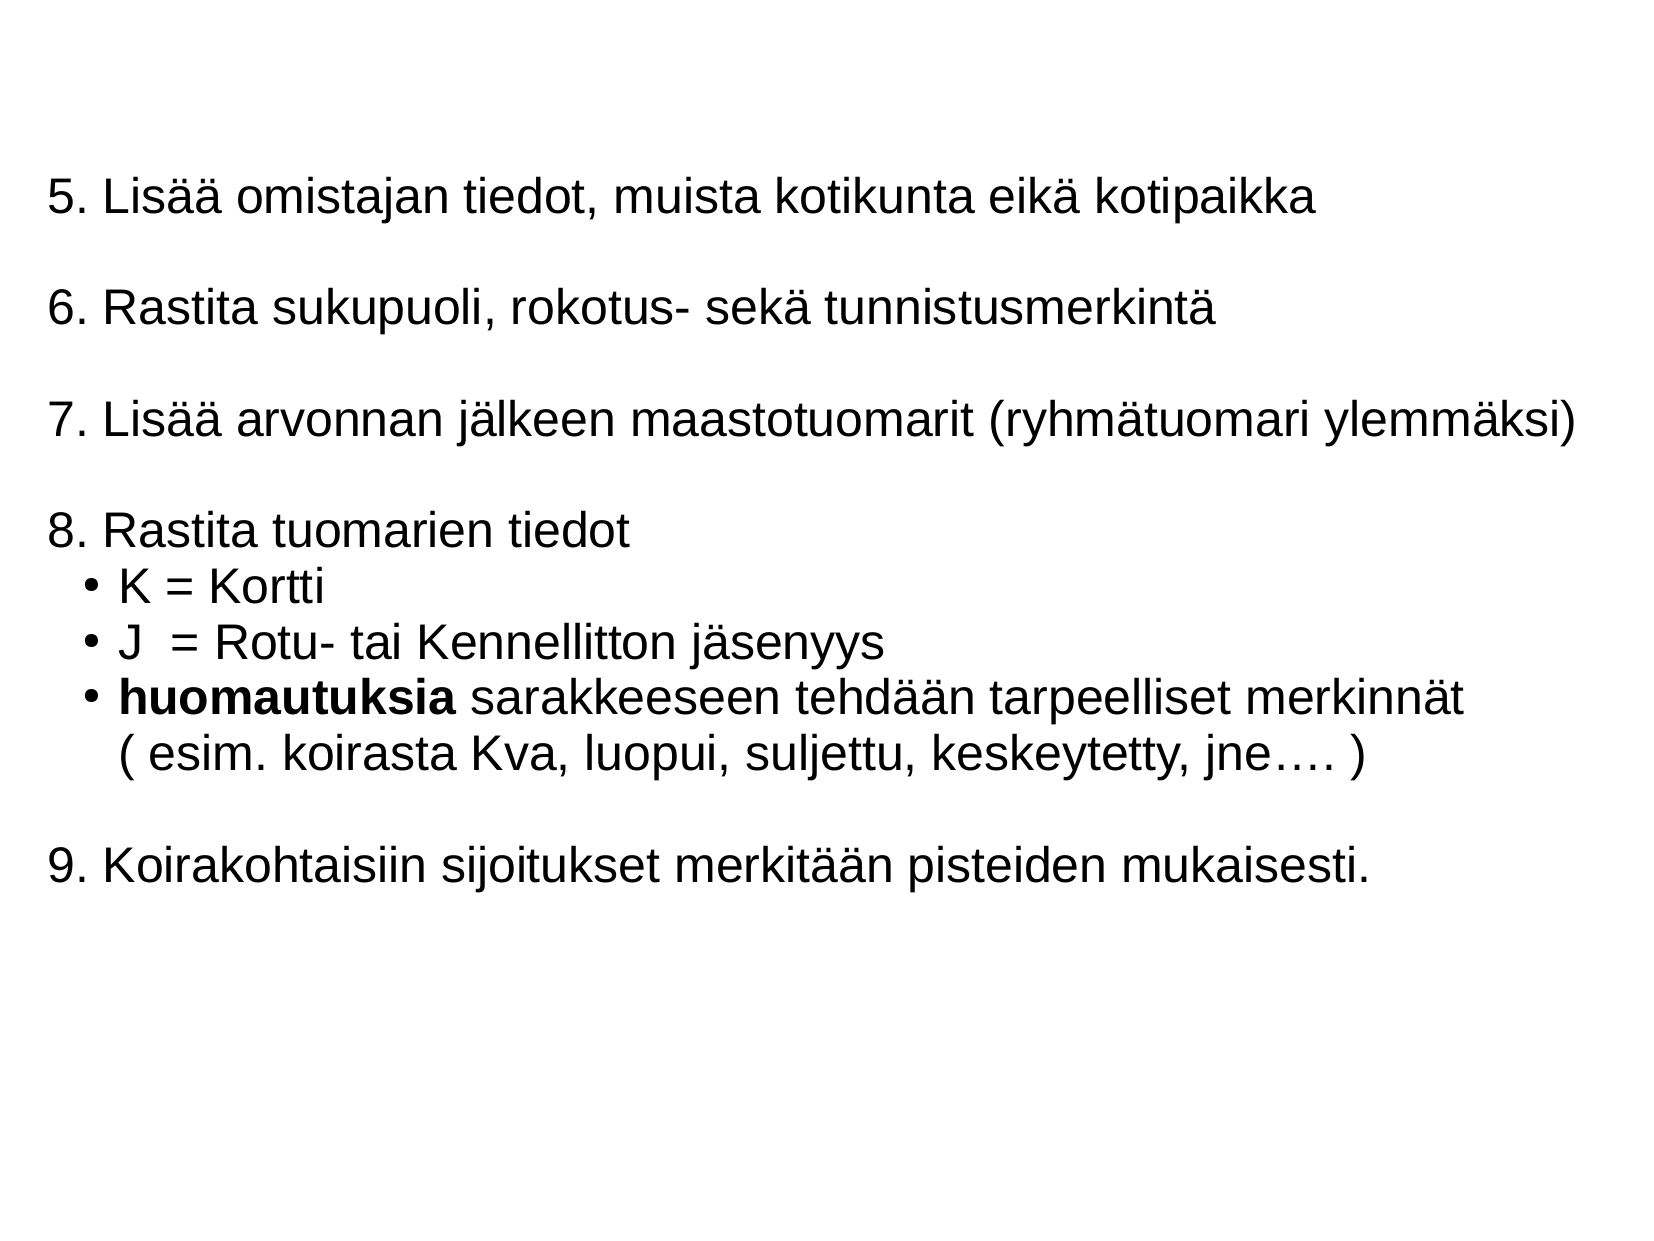

# Lisää omistajan tiedot, muista kotikunta eikä kotipaikka
 Rastita sukupuoli, rokotus- sekä tunnistusmerkintä
 Lisää arvonnan jälkeen maastotuomarit (ryhmätuomari ylemmäksi)
 Rastita tuomarien tiedot
K = Kortti
J = Rotu- tai Kennellitton jäsenyys
huomautuksia sarakkeeseen tehdään tarpeelliset merkinnät
( esim. koirasta Kva, luopui, suljettu, keskeytetty, jne…. )
 Koirakohtaisiin sijoitukset merkitään pisteiden mukaisesti.